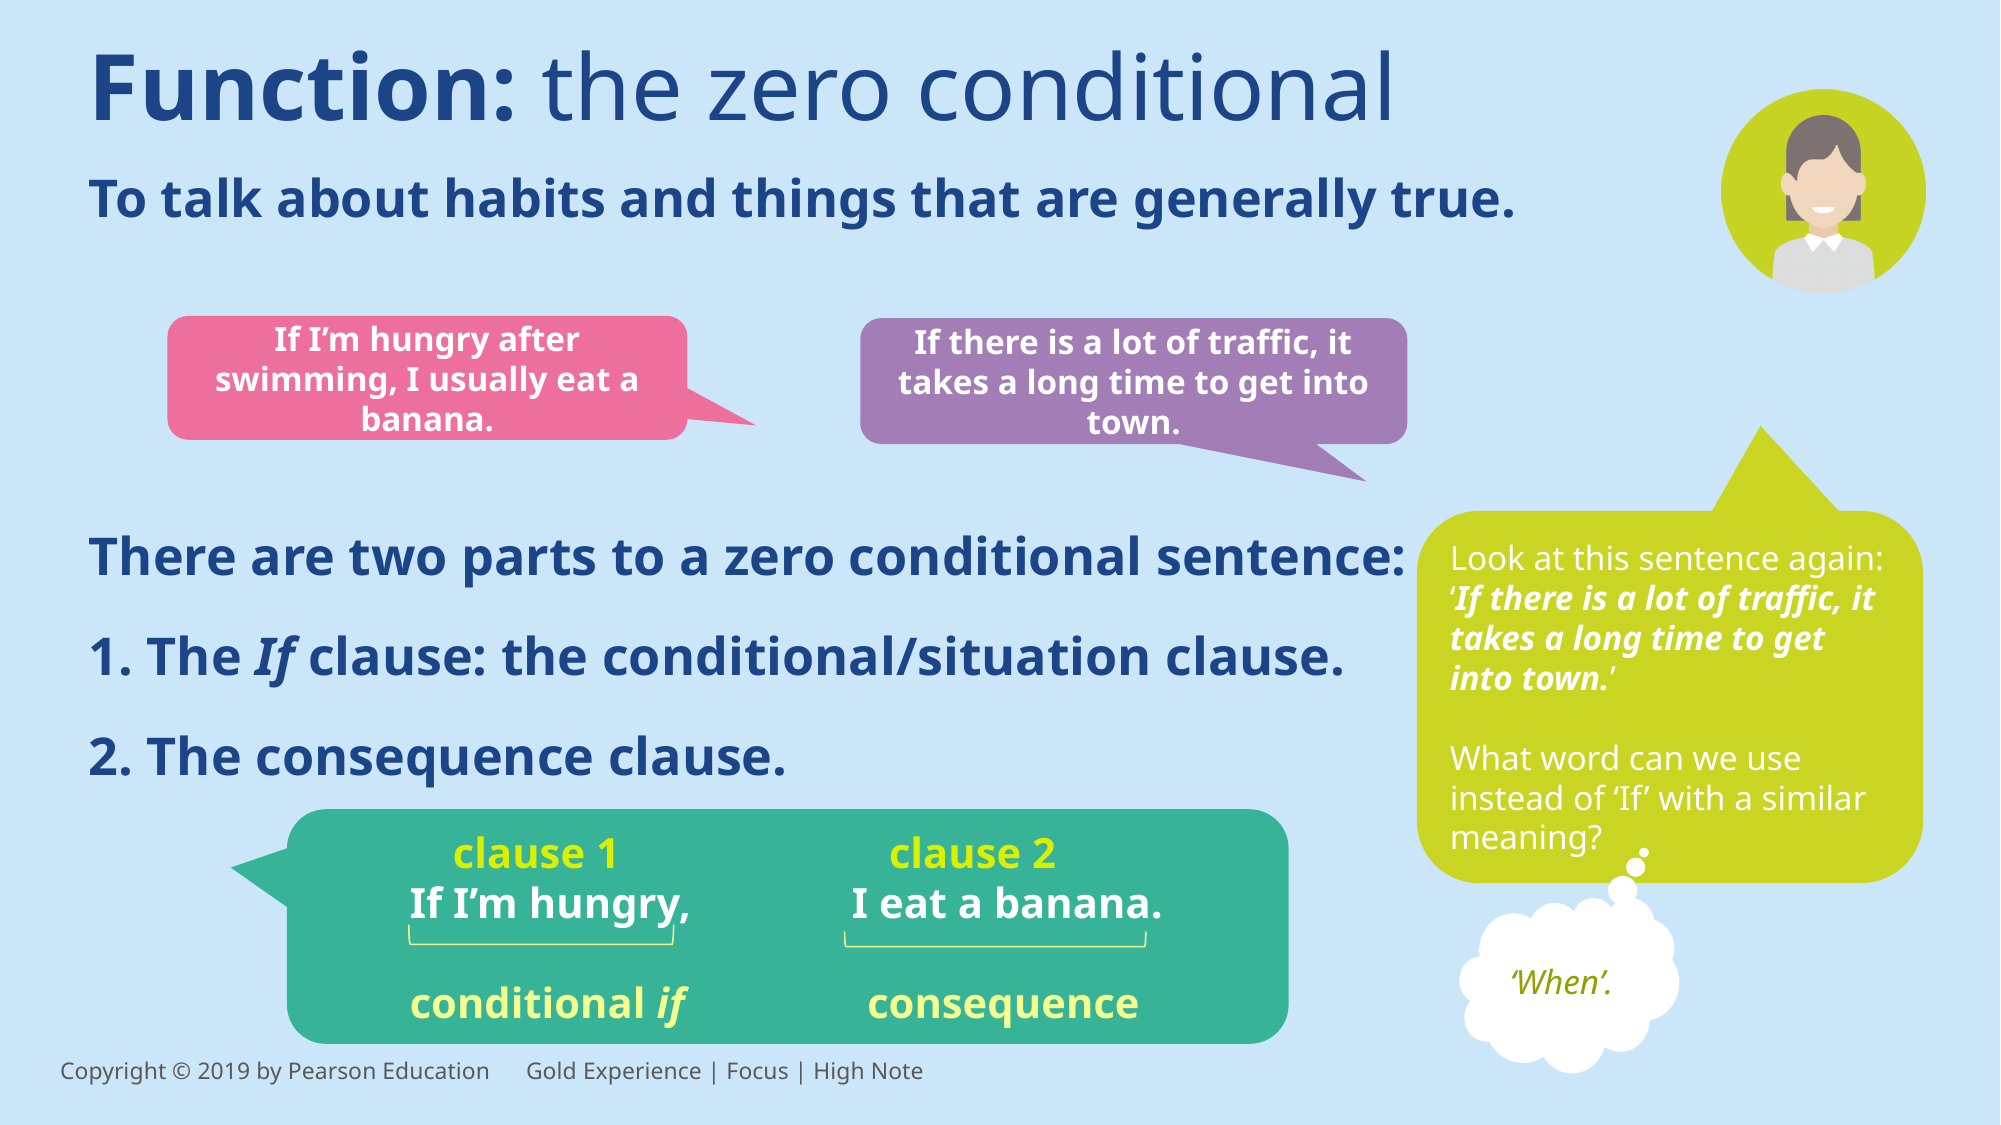

Function: the zero conditional
To talk about habits and things that are generally true.
If I’m hungry after swimming, I usually eat a banana.
If there is a lot of traffic, it takes a long time to get into town.
Look at this sentence again: ‘If there is a lot of traffic, it takes a long time to get into town.’
What word can we use instead of ‘If’ with a similar meaning?
There are two parts to a zero conditional sentence:
1. The If clause: the conditional/situation clause.
2. The consequence clause.
 clause 1 clause 2
 If I’m hungry, I eat a banana.
 conditional if consequence
‘When’.
Copyright © 2019 by Pearson Education      Gold Experience | Focus | High Note